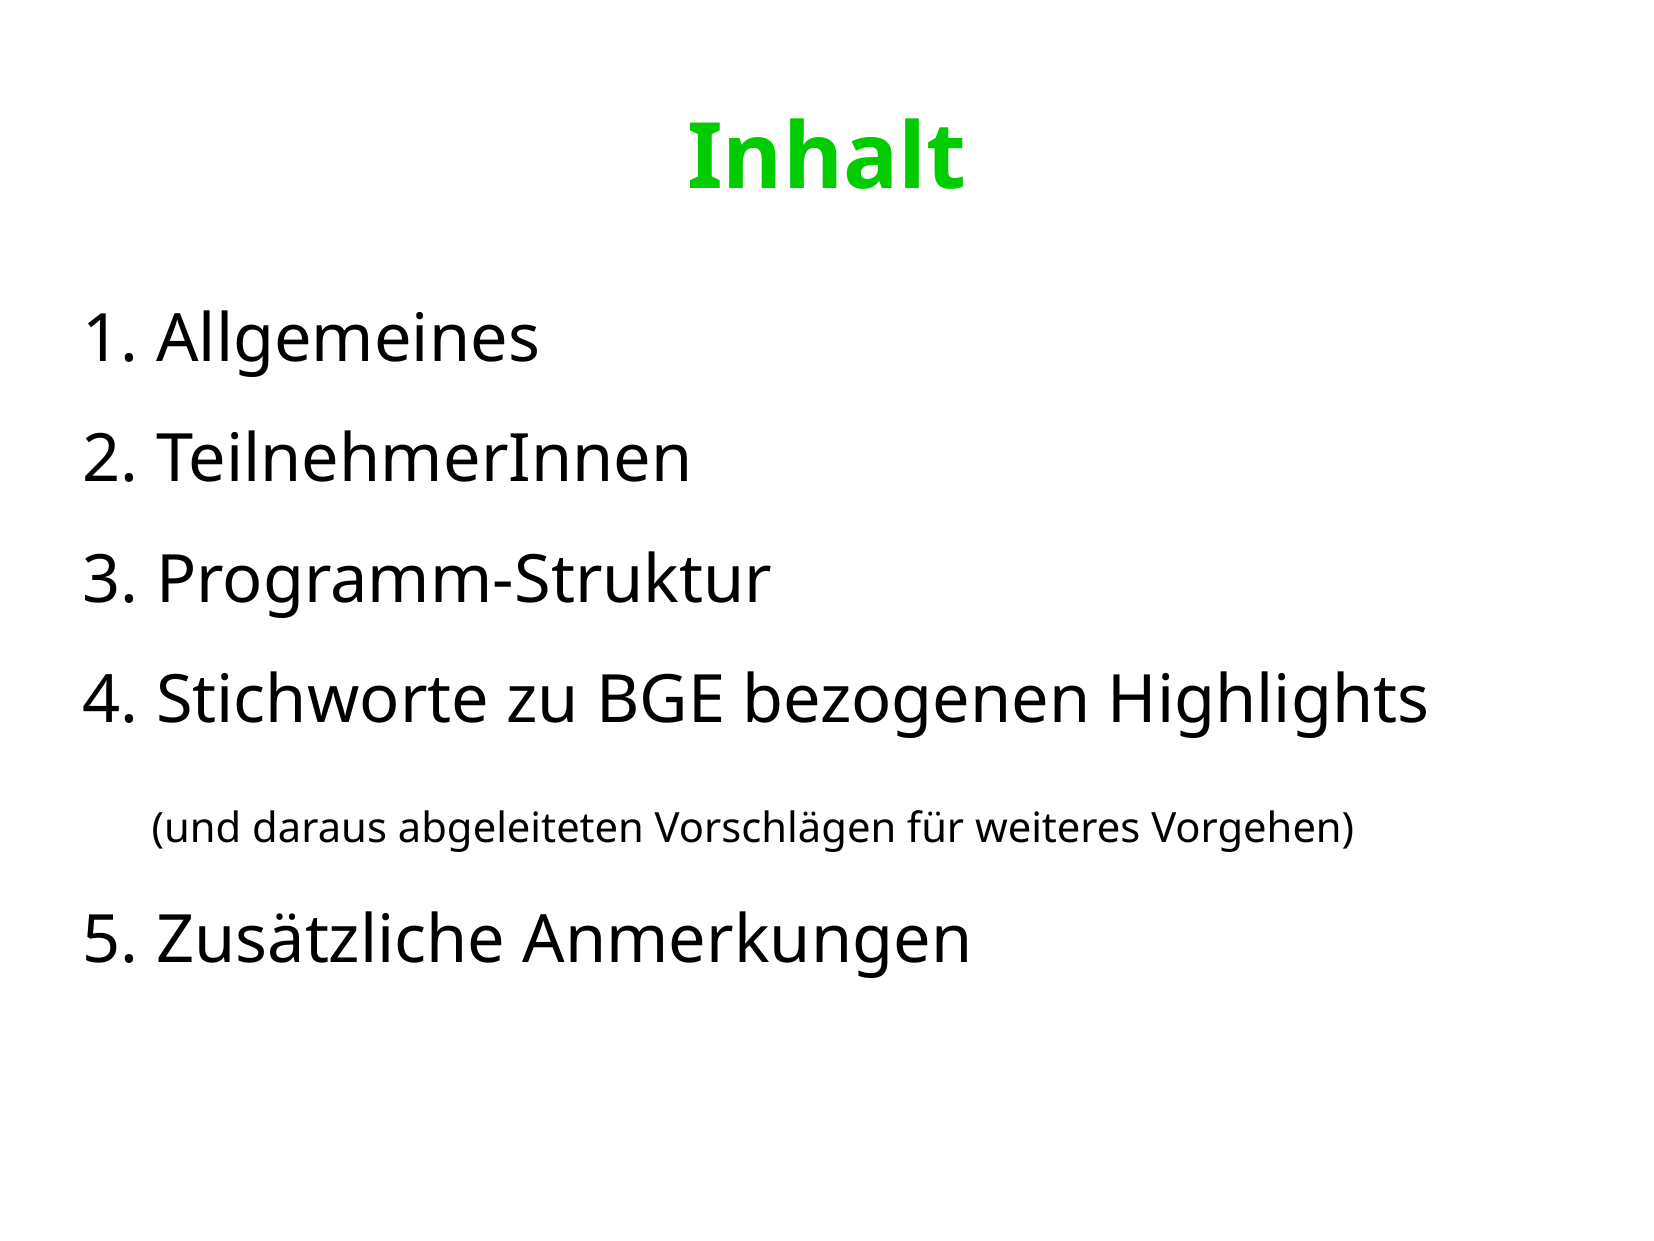

# Inhalt
1. Allgemeines
2. TeilnehmerInnen
3. Programm-Struktur
4. Stichworte zu BGE bezogenen Highlights
 (und daraus abgeleiteten Vorschlägen für weiteres Vorgehen)
5. Zusätzliche Anmerkungen